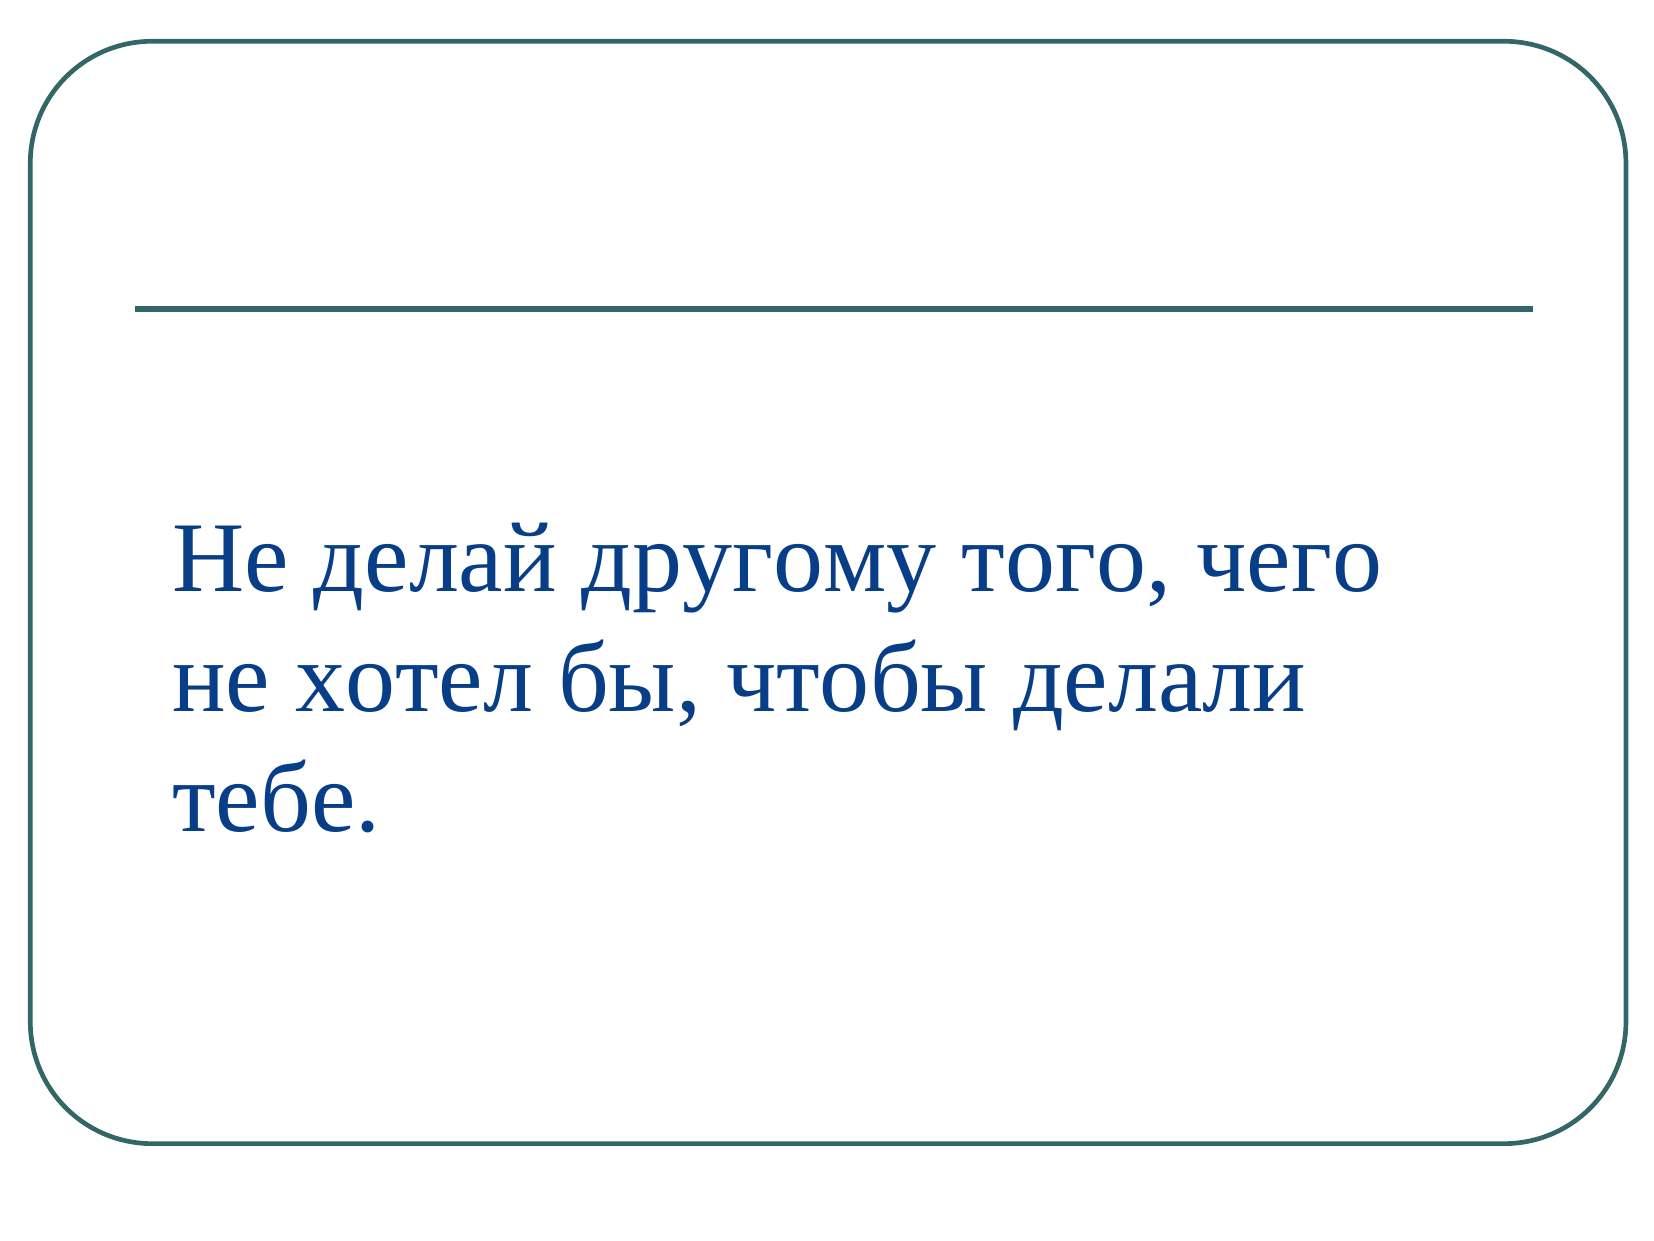

«Золотое правило нравственности»
# Не делай другому того, чего не хотел бы, чтобы делали тебе.